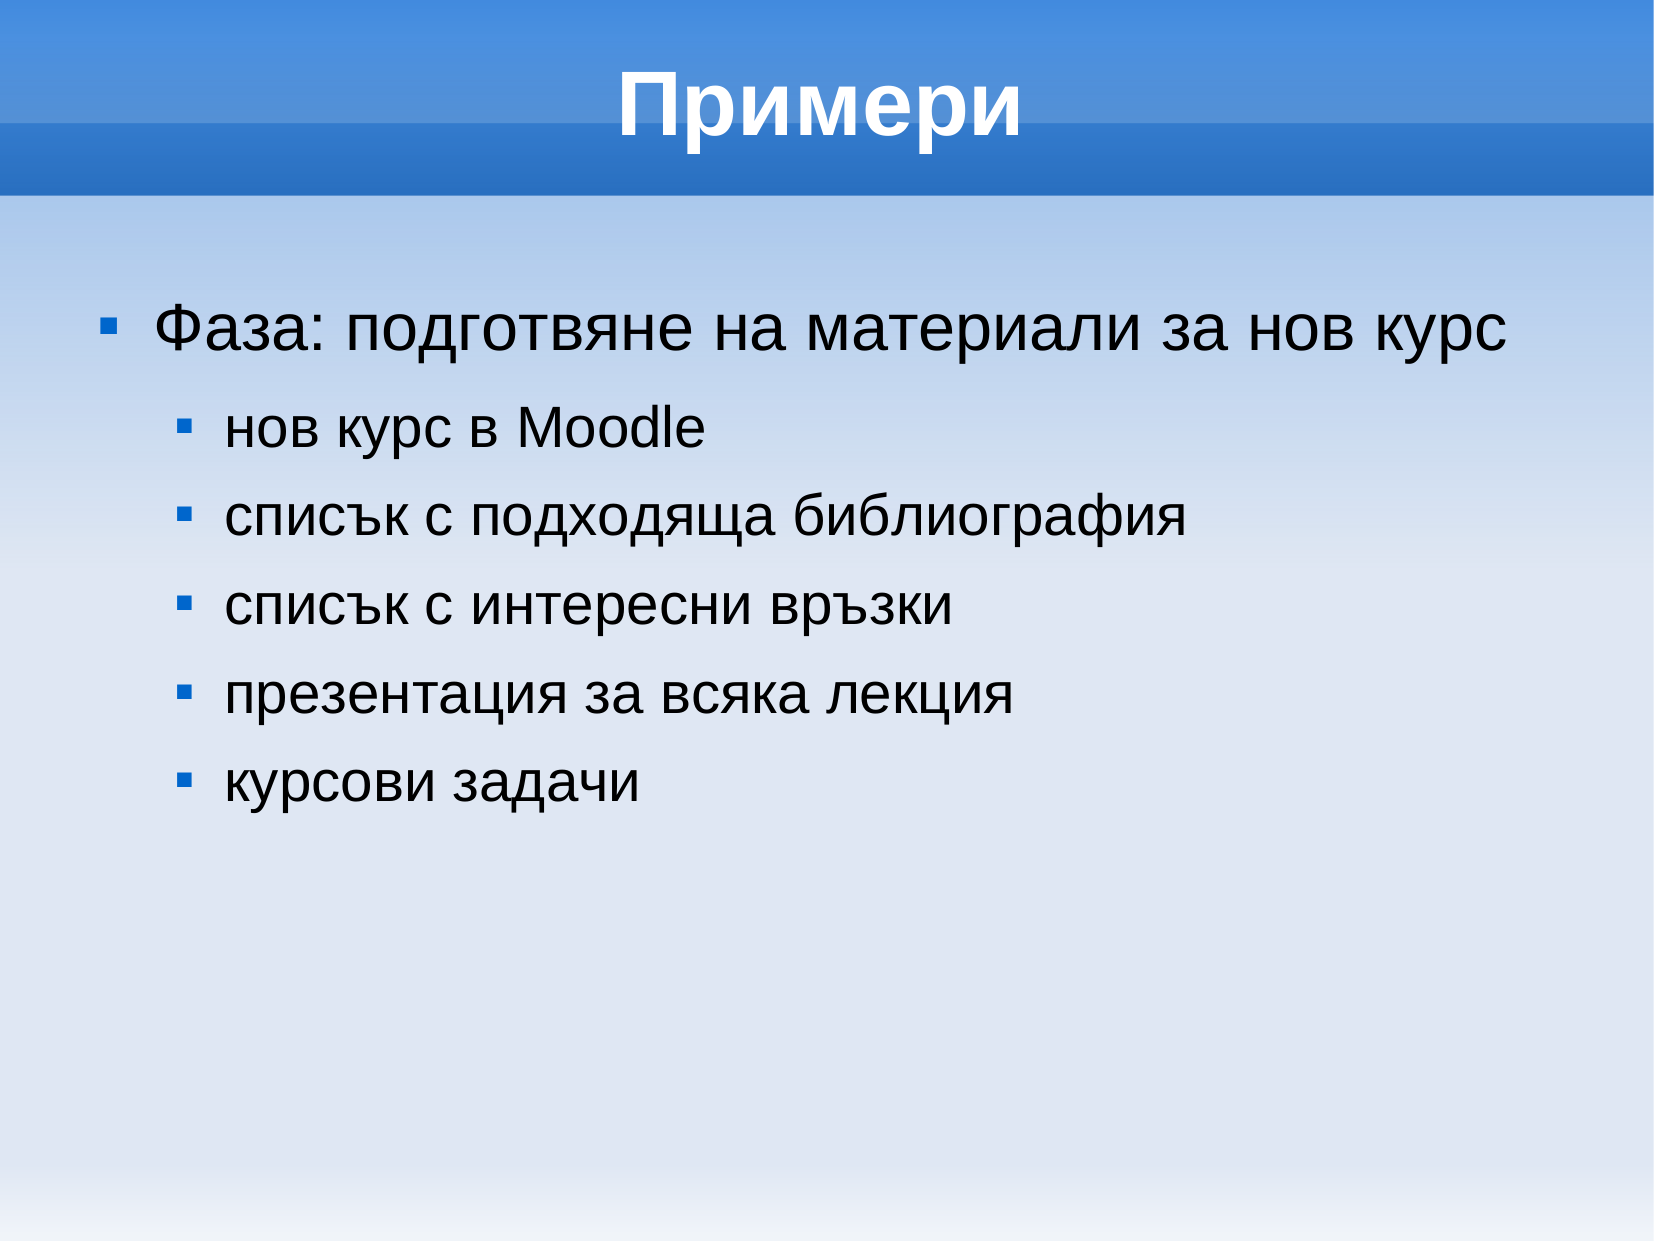

# Примери
Фаза: подготвяне на материали за нов курс
нов курс в Moodle
списък с подходяща библиография
списък с интересни връзки
презентация за всяка лекция
курсови задачи